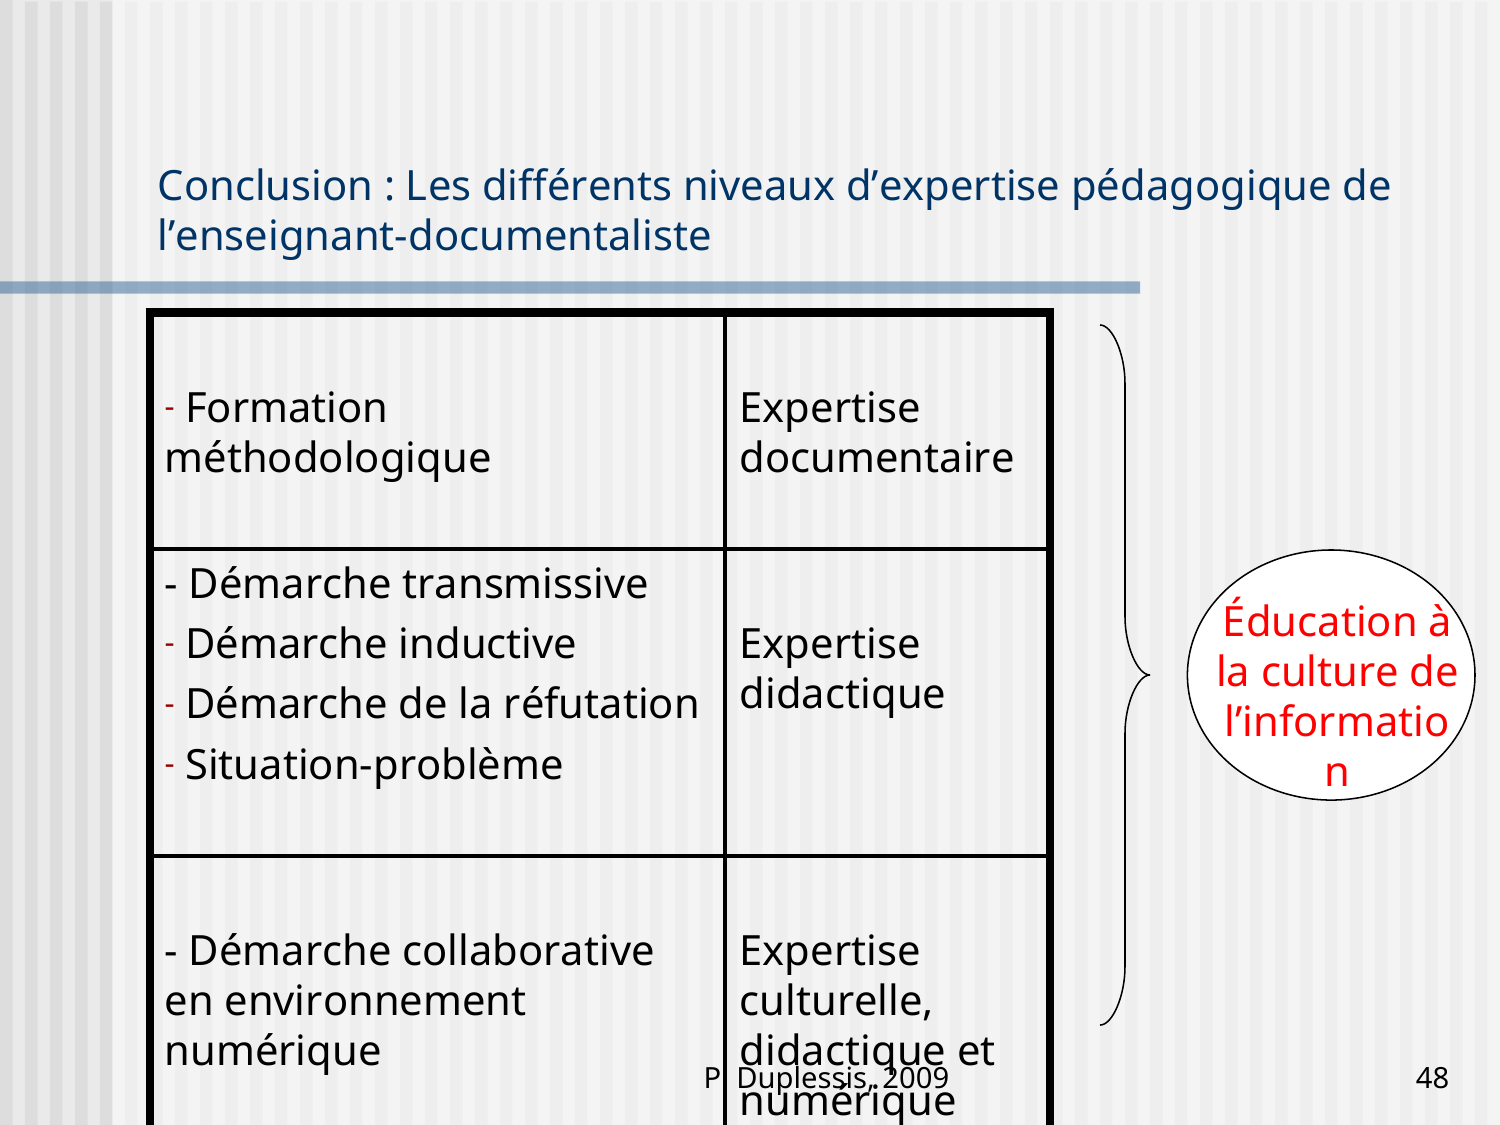

# Conclusion : Les différents niveaux d’expertise pédagogique de l’enseignant-documentaliste
| Formation méthodologique | Expertise documentaire |
| --- | --- |
| - Démarche transmissive Démarche inductive Démarche de la réfutation Situation-problème | Expertise didactique |
| - Démarche collaborative en environnement numérique | Expertise culturelle, didactique et numérique |
Éducation à la culture de l’information
P. Duplessis, 2009
48